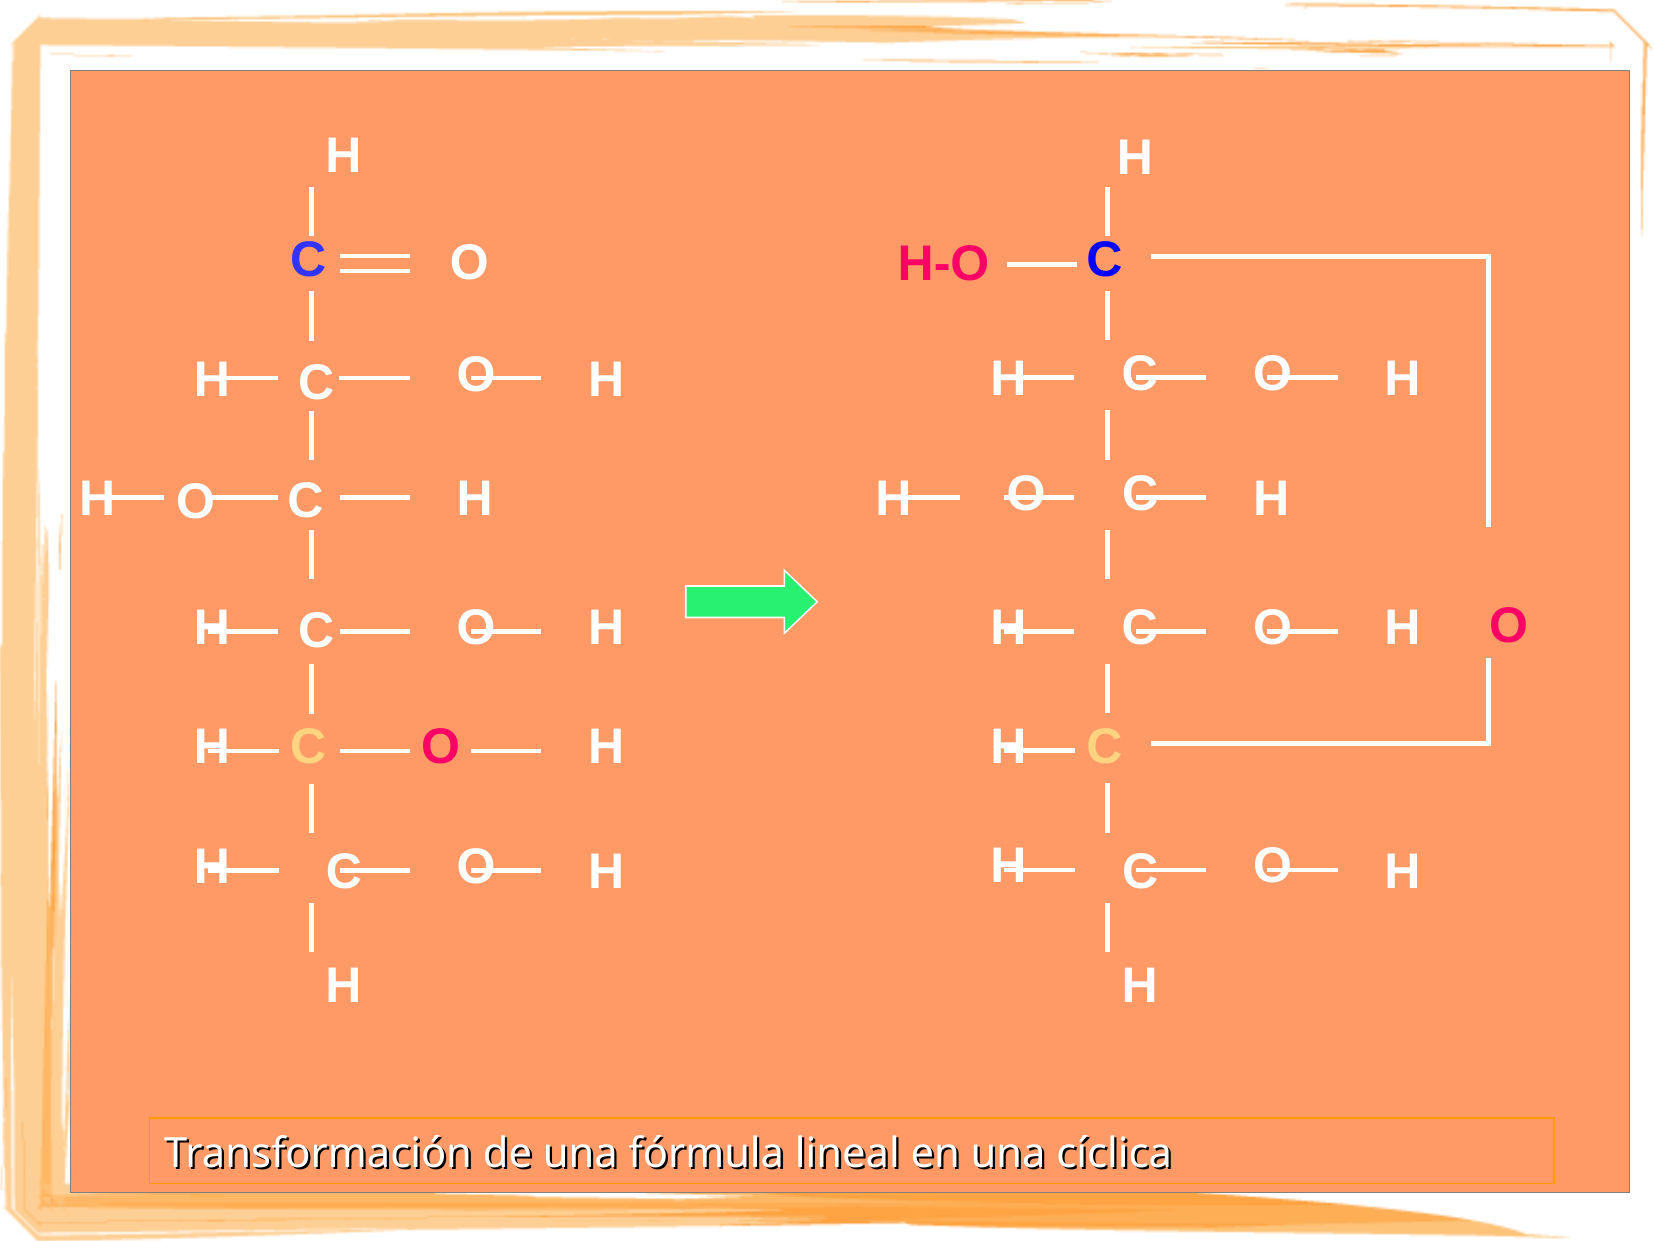

#
H
H
C
H-O
C
O
H
H
O
C
H
H
 O
H
C
O
H
H
C
H
O
C
H
H
C
O
O
H
H
C
H
H
C
O
H
O
H
C
H
C
O
H
H
O
C
H
H
Transformación de una fórmula lineal en una cíclica